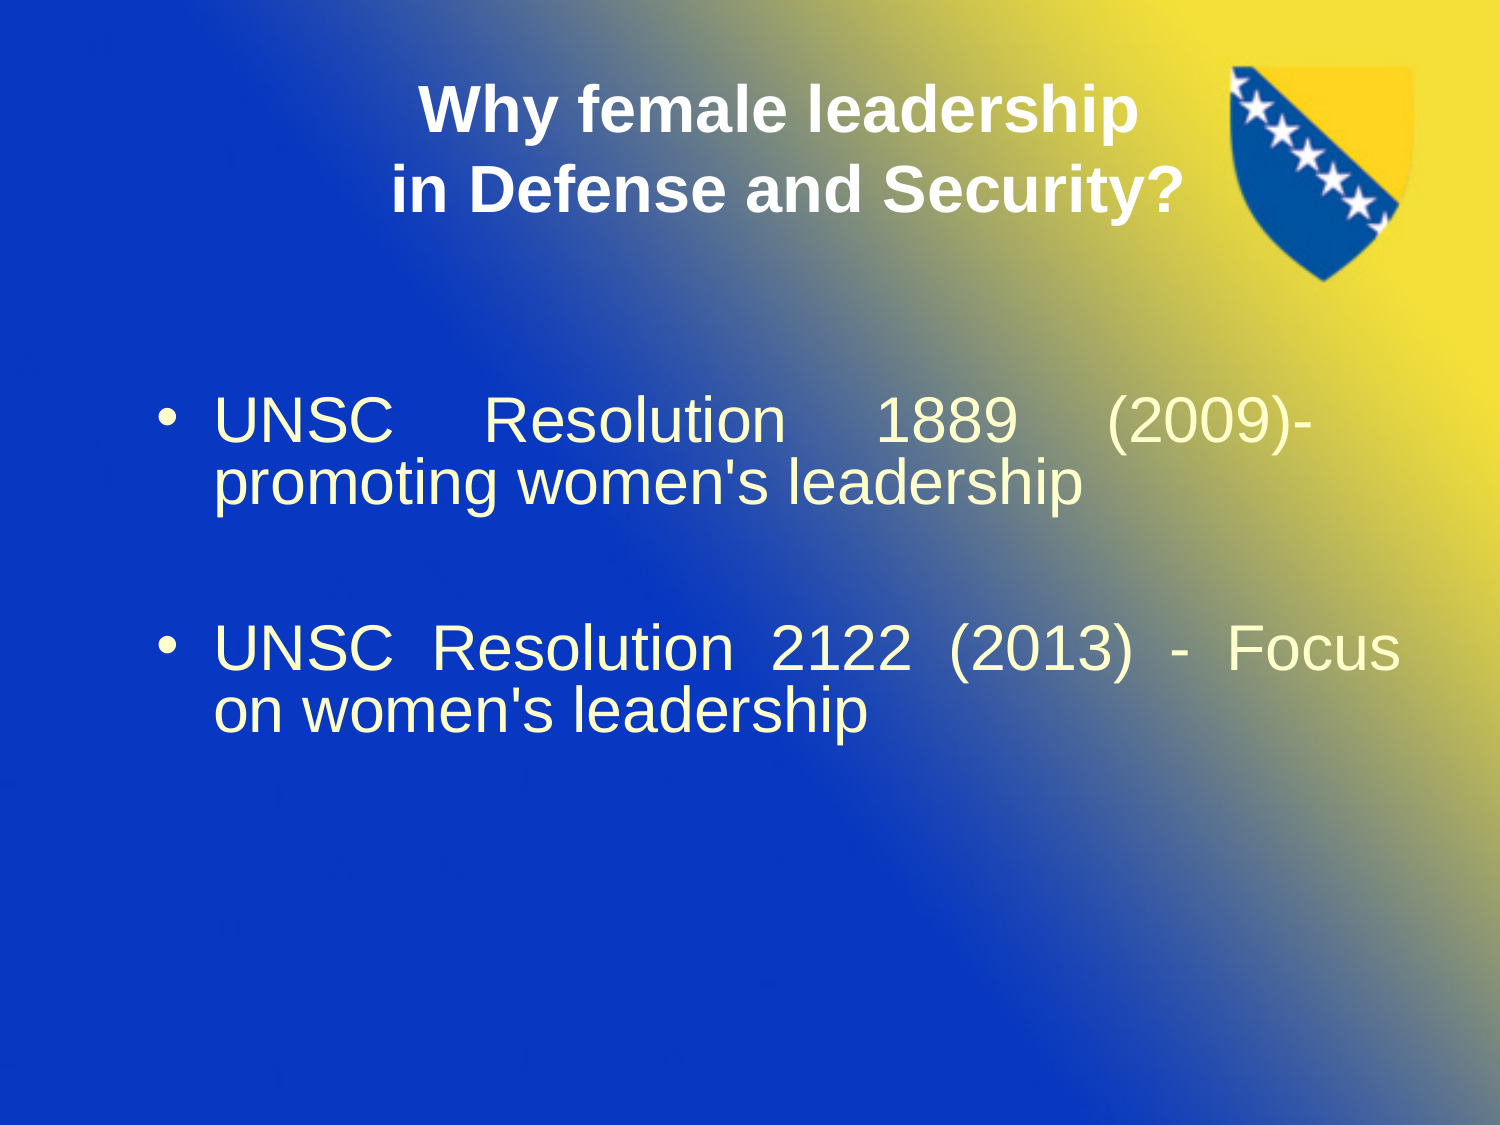

# Why female leadership in Defense and Security?
UNSC Resolution 1889 (2009)- promoting women's leadership
UNSC Resolution 2122 (2013) - Focus on women's leadership